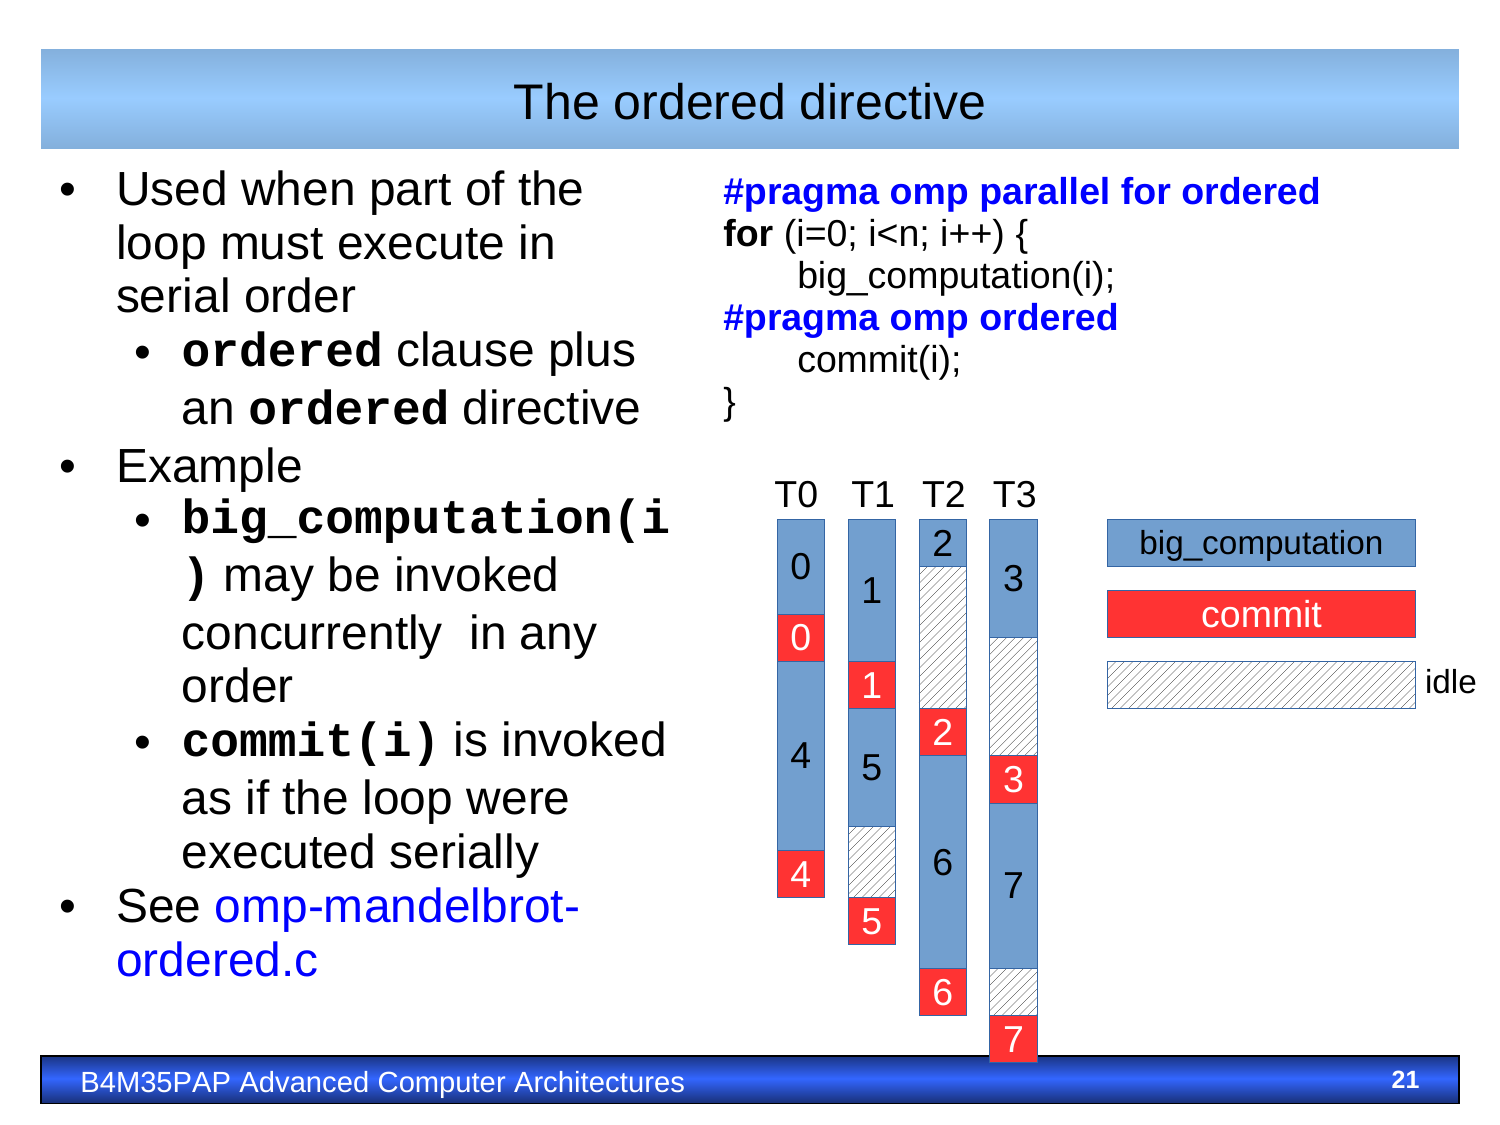

# The ordered directive
Used when part of the loop must execute in serial order
ordered clause plus an ordered directive
Example
big_computation(i) may be invoked concurrently in any order
commit(i) is invoked as if the loop were executed serially
See omp-mandelbrot-ordered.c
#pragma omp parallel for ordered
for (i=0; i<n; i++) {
	big_computation(i);
#pragma omp ordered
	commit(i);
}
T0
T1
T2
T3
0
1
2
3
big_computation
commit
0
idle
4
1
5
2
6
3
7
4
5
6
7